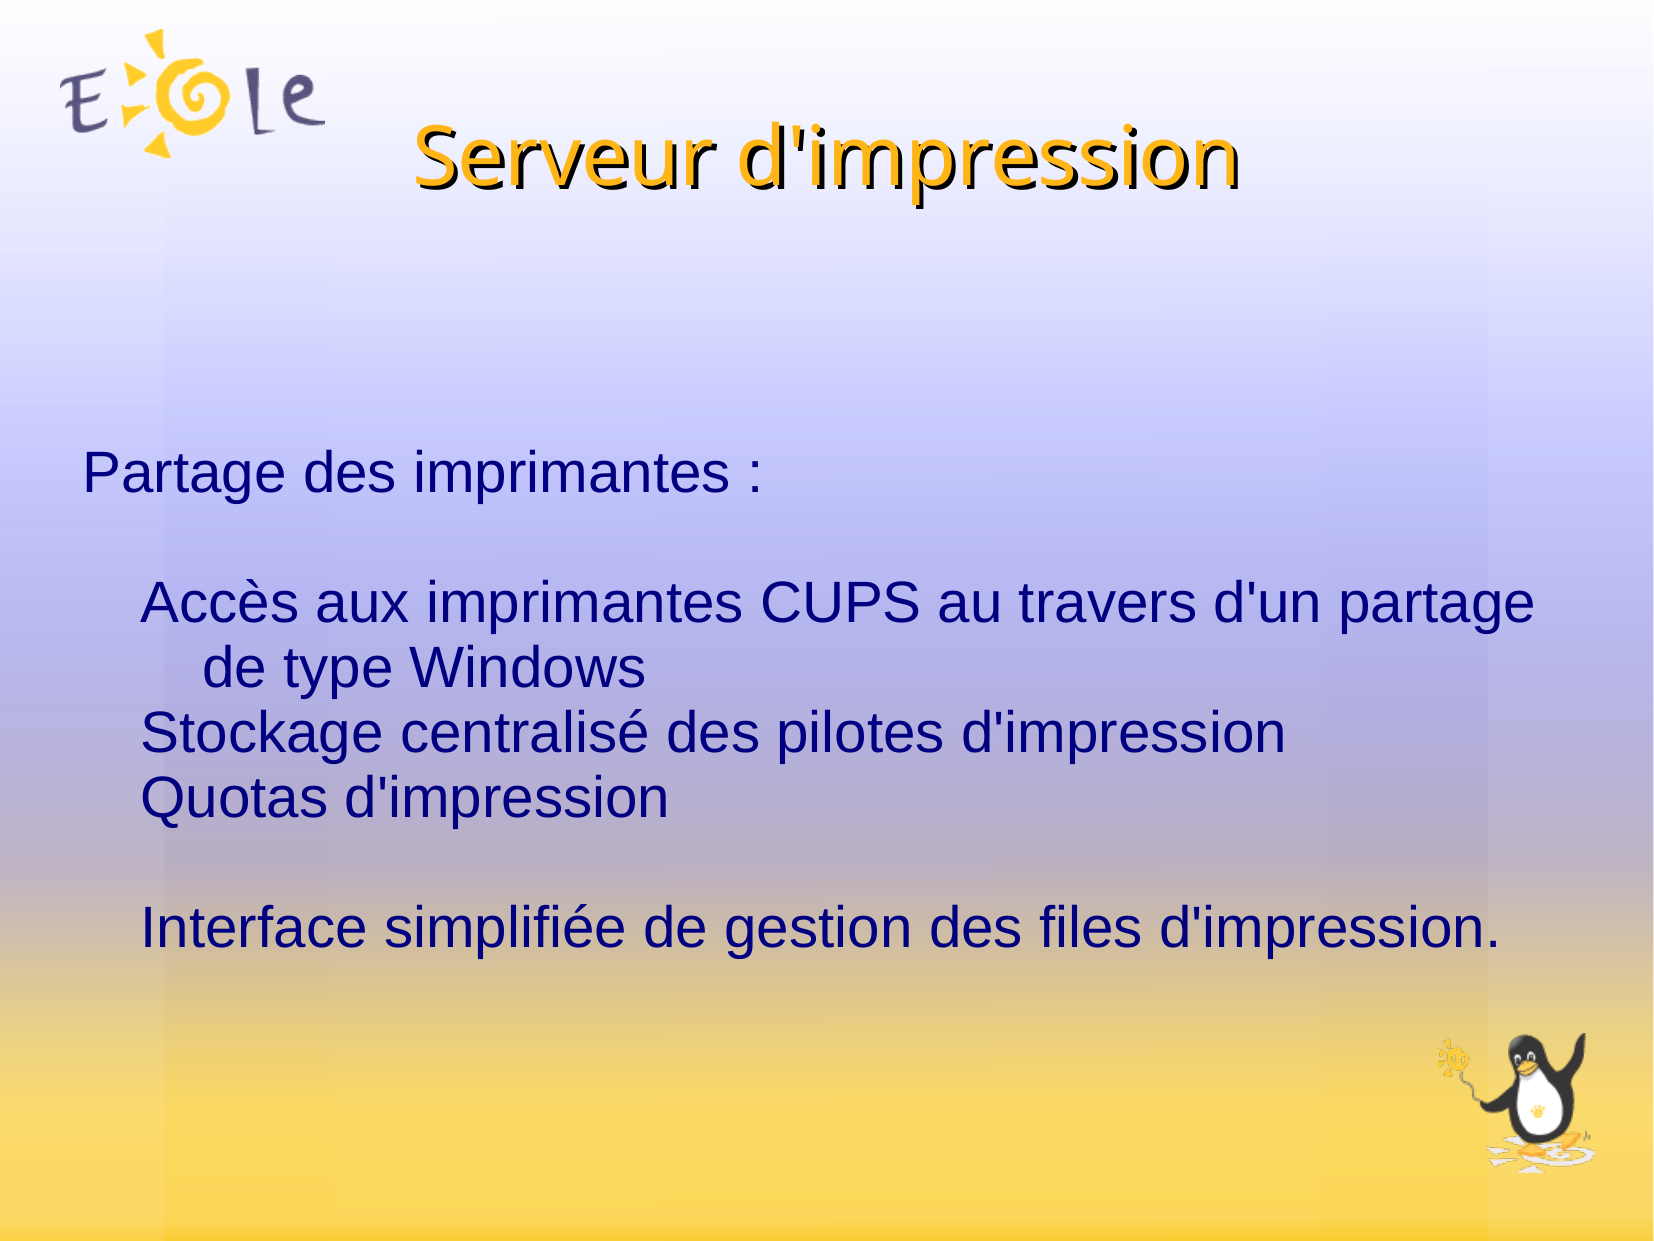

# Serveur d'impression
Partage des imprimantes :
Accès aux imprimantes CUPS au travers d'un partage de type Windows
Stockage centralisé des pilotes d'impression
Quotas d'impression
Interface simplifiée de gestion des files d'impression.